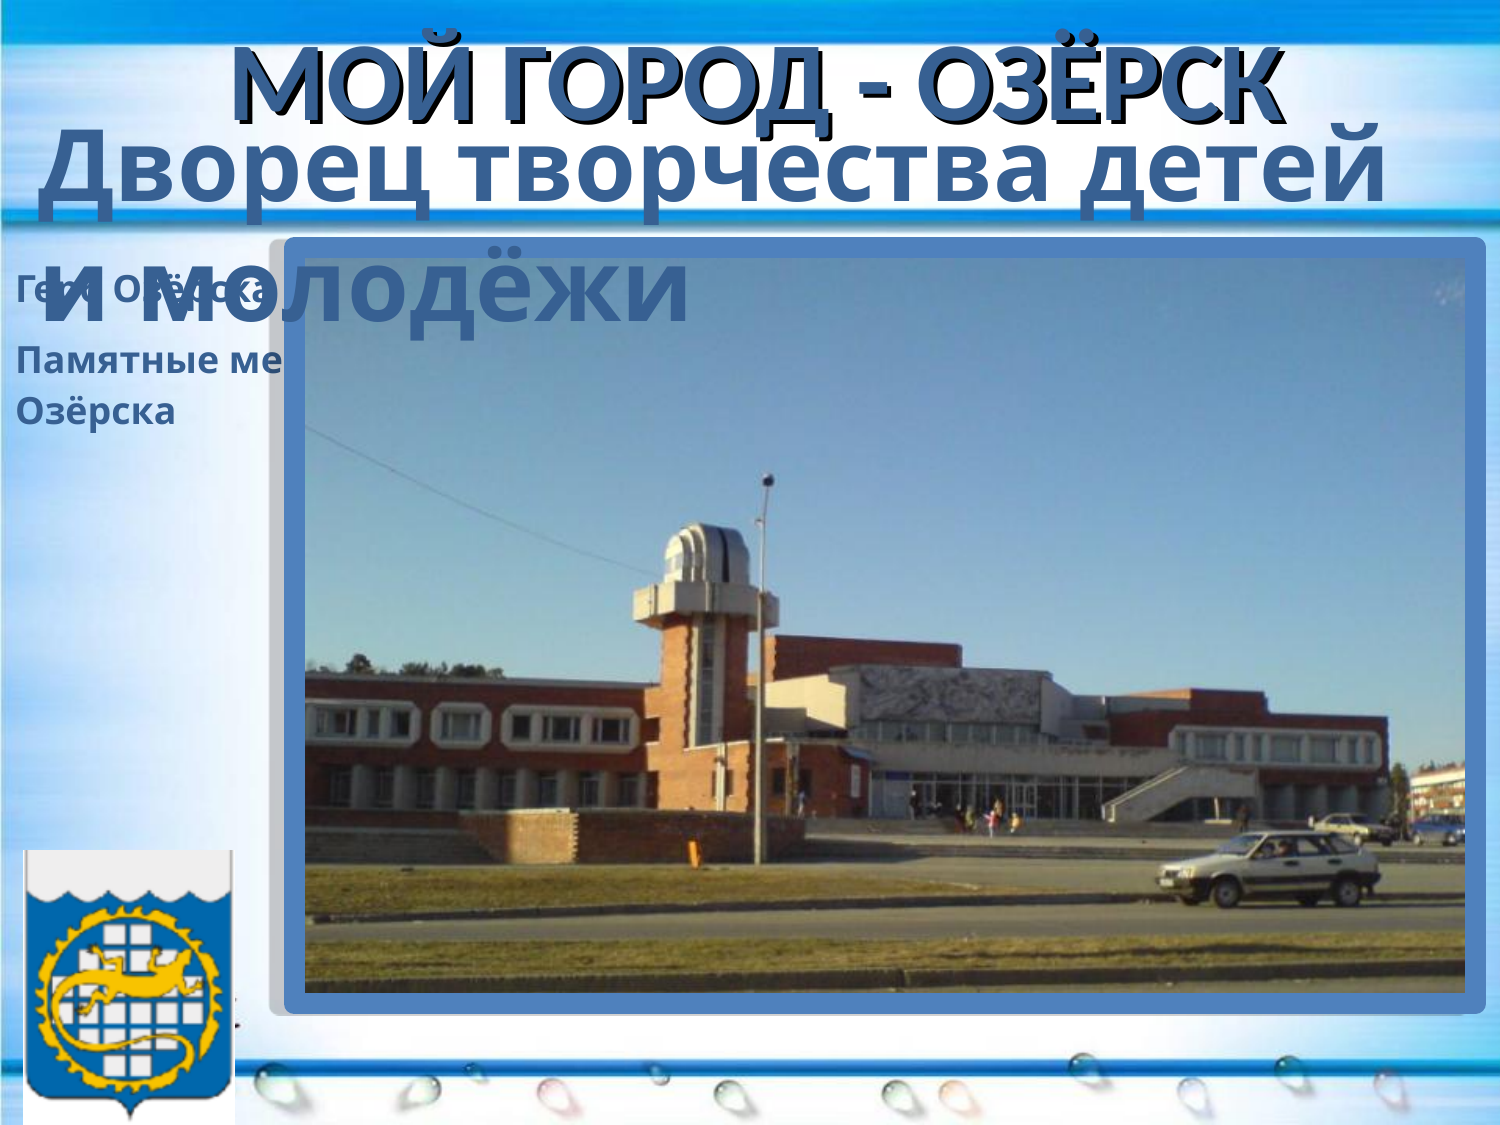

Мой город - Озёрск
Дворец творчества детей и молодёжи
Герб Озёрска
В этом доме нам не грустно,
Нас знакомят там с искусством.
Учат петь и рисовать,
И на концертах выступать.
Памятные места
Озёрска